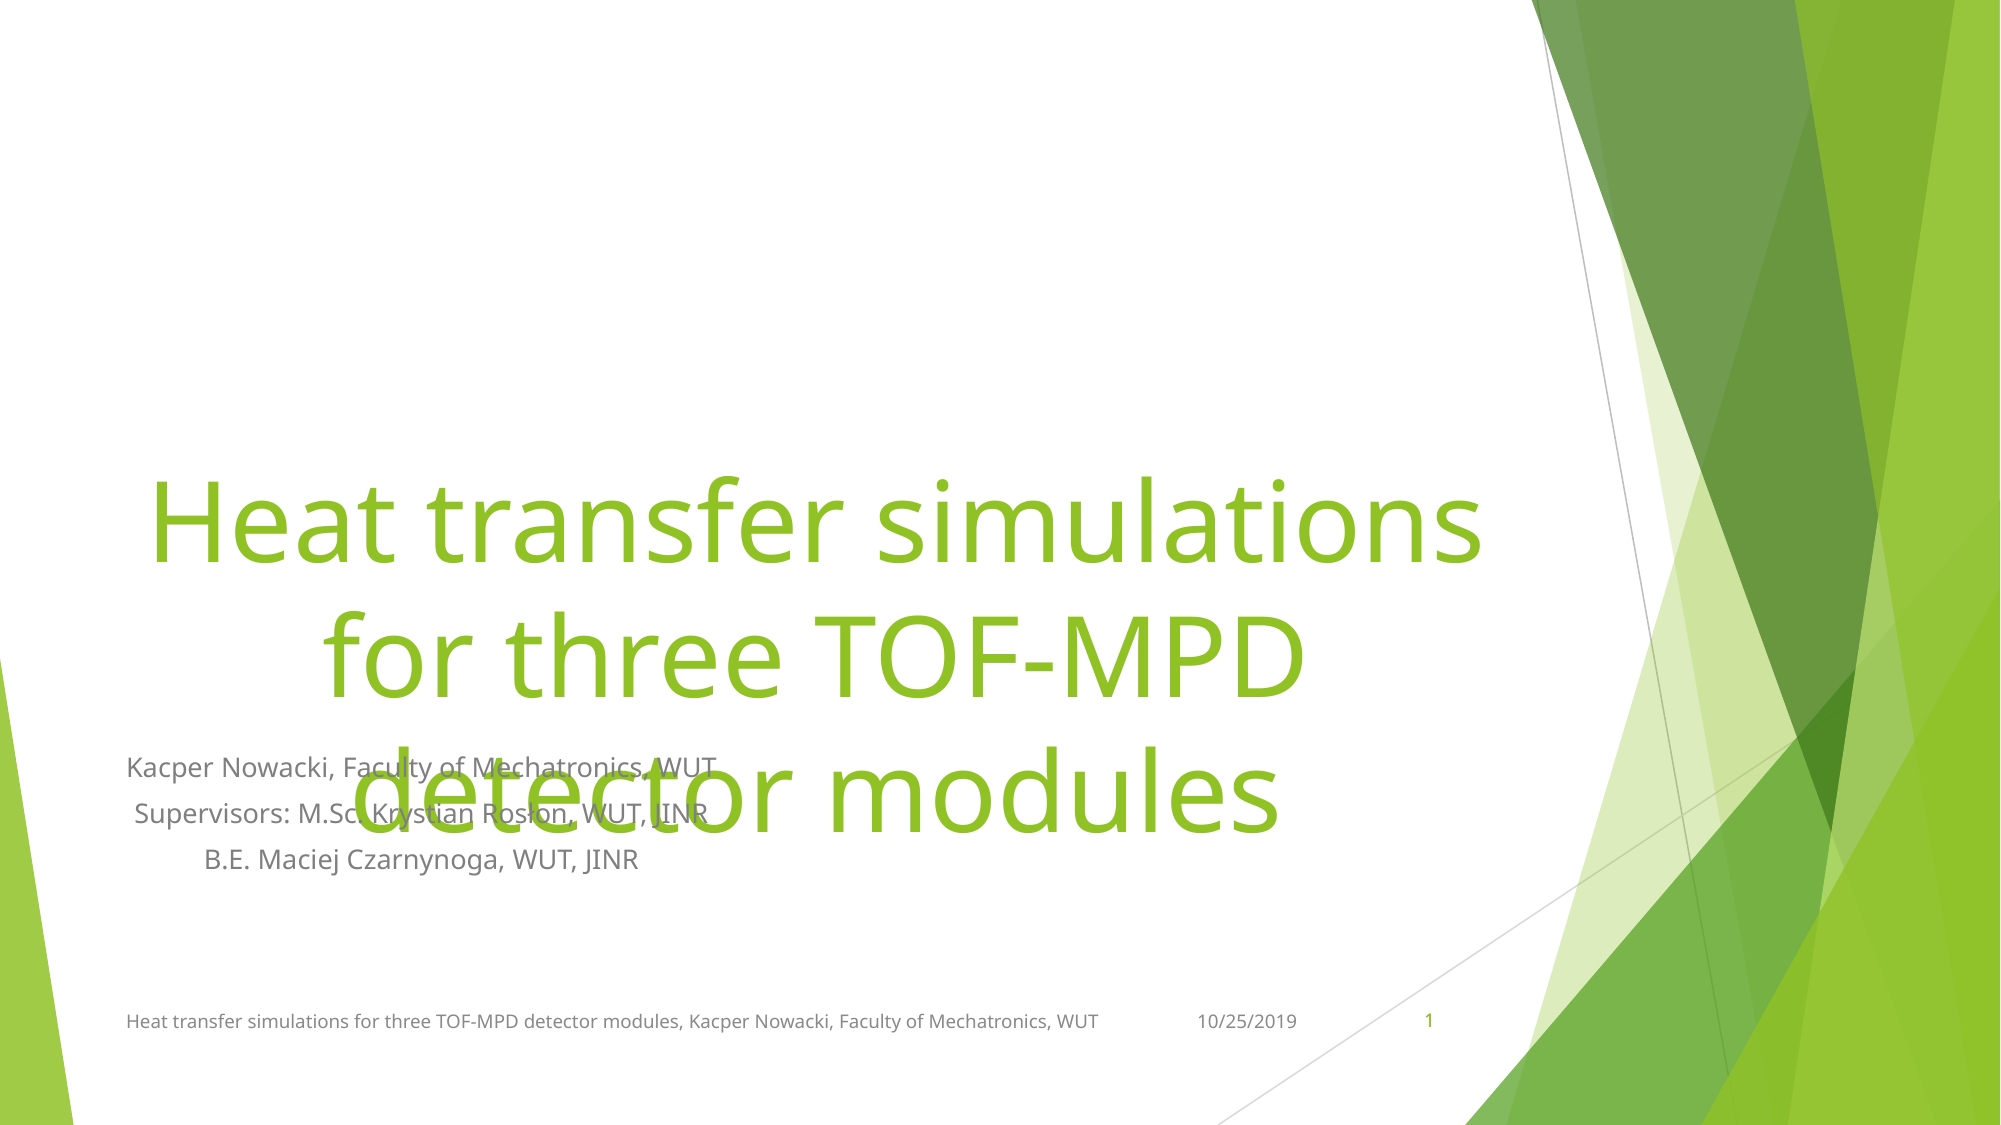

# Heat transfer simulations for three TOF-MPD detector modules
Kacper Nowacki, Faculty of Mechatronics, WUT
Supervisors: M.Sc. Krystian Rosłon, WUT, JINR
B.E. Maciej Czarnynoga, WUT, JINR
Heat transfer simulations for three TOF-MPD detector modules, Kacper Nowacki, Faculty of Mechatronics, WUT
10/25/2019
1
1